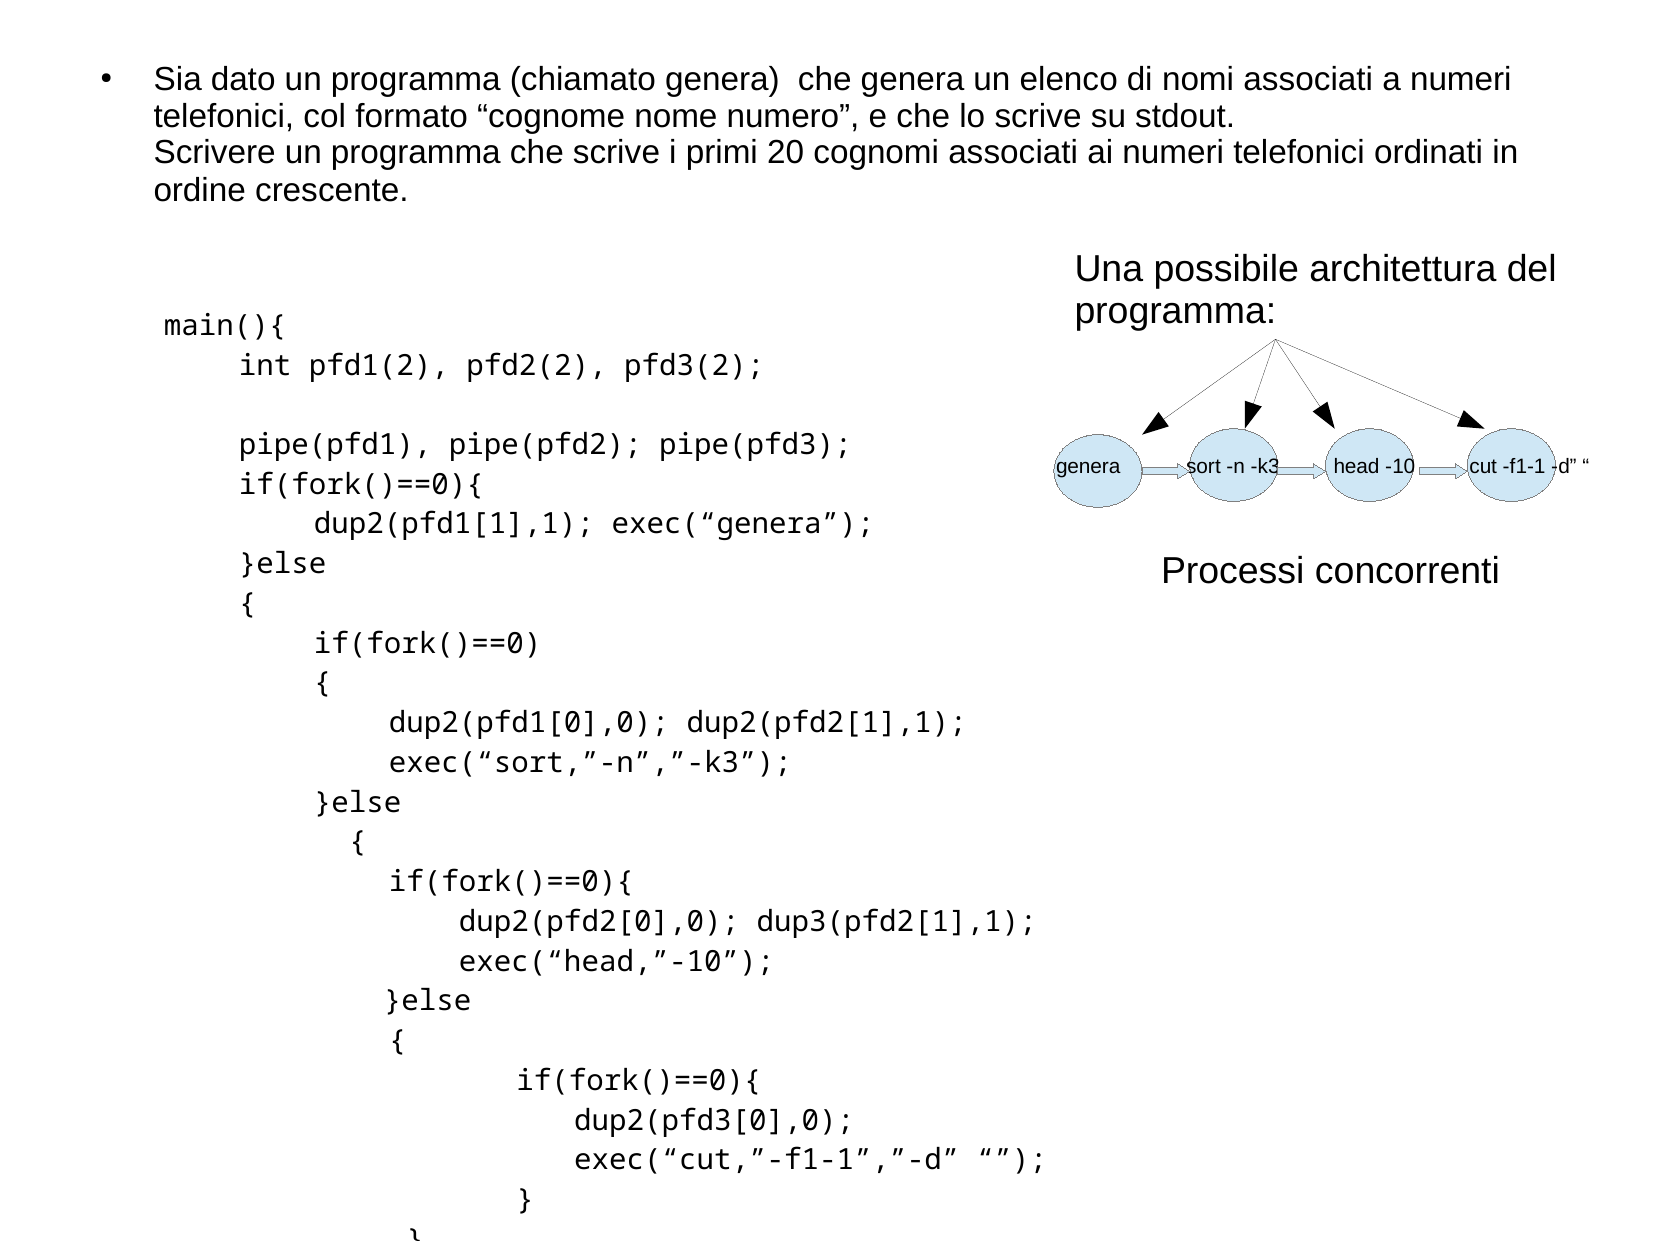

# Sia dato un programma (chiamato genera) che genera un elenco di nomi associati a numeri telefonici, col formato “cognome nome numero”, e che lo scrive su stdout.
Scrivere un programma che scrive i primi 20 cognomi associati ai numeri telefonici ordinati in ordine crescente.
Una possibile architettura del programma:
main(){
	int pfd1(2), pfd2(2), pfd3(2);
	pipe(pfd1), pipe(pfd2); pipe(pfd3);
	if(fork()==0){
		dup2(pfd1[1],1); exec(“genera”);
	}else
	{
		if(fork()==0)
		{
			dup2(pfd1[0],0); dup2(pfd2[1],1);
			exec(“sort,”-n”,”-k3”);
		}else
		 {
			if(fork()==0){
			 dup2(pfd2[0],0); dup3(pfd2[1],1);
			 exec(“head,”-10”);
		 }else
			{
				 if(fork()==0){
					 dup2(pfd3[0],0);
					 exec(“cut,”-f1-1”,”-d” “”);
				 }
			 }
		 }
	}
}
genera
sort -n -k3
head -10
cut -f1-1 -d” “
Processi concorrenti